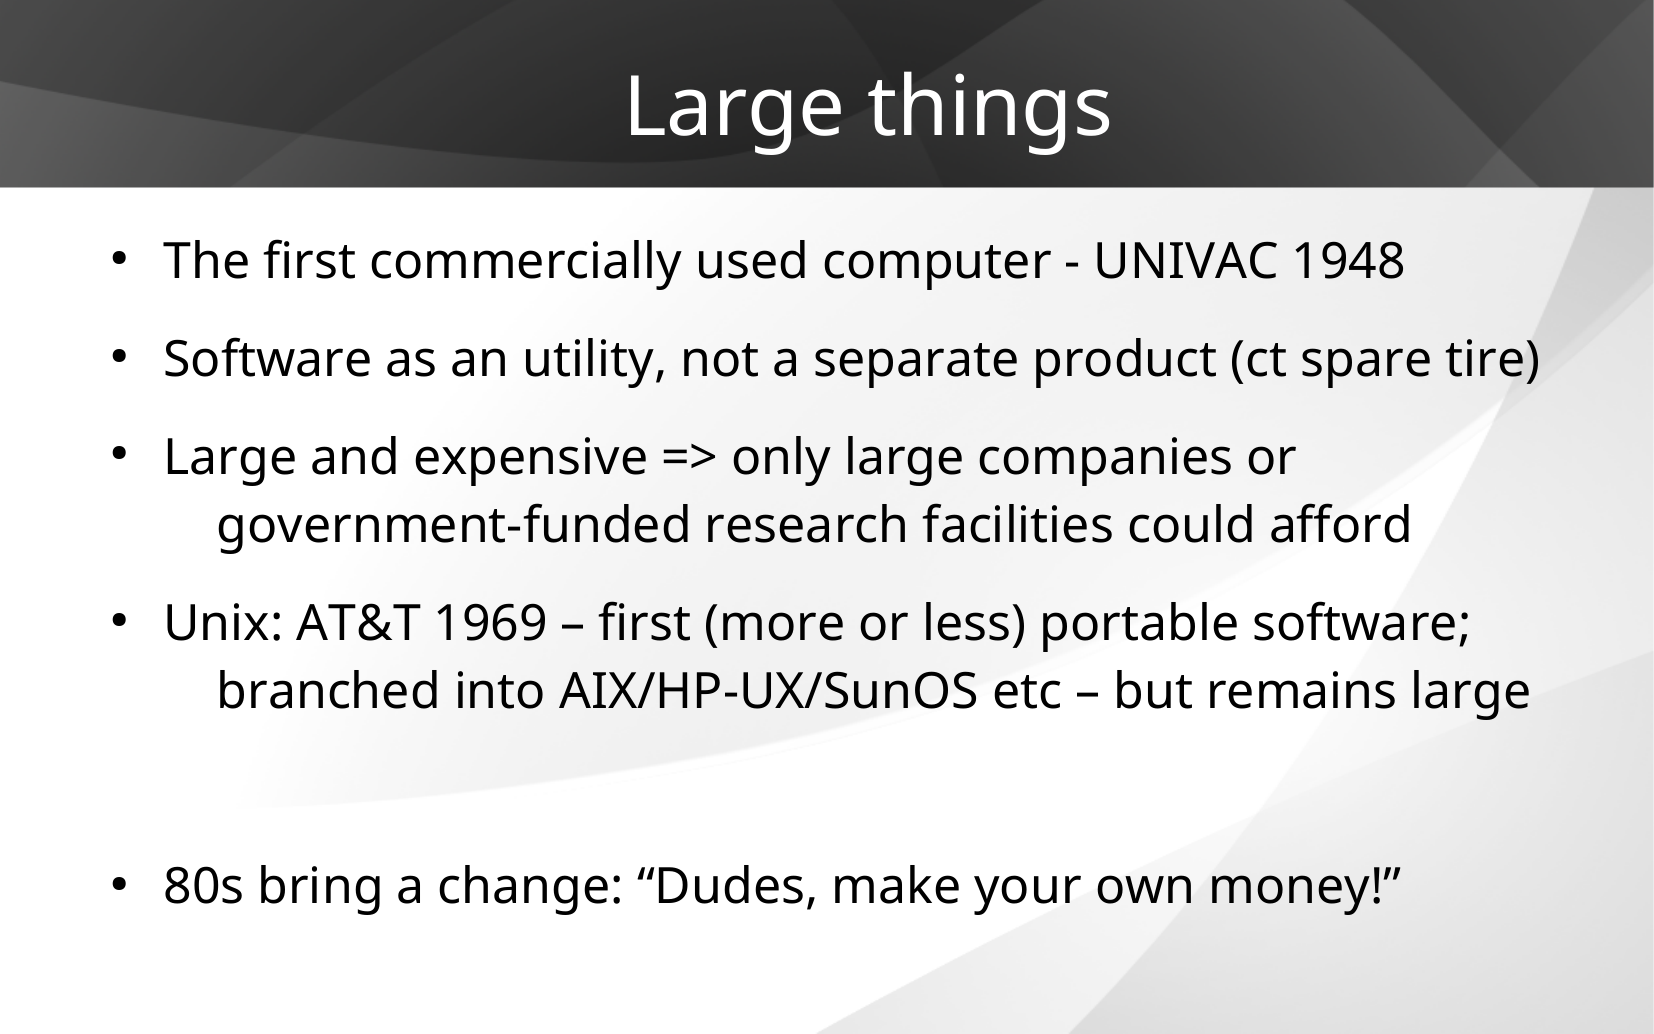

# Large things
The first commercially used computer - UNIVAC 1948
Software as an utility, not a separate product (ct spare tire)
Large and expensive => only large companies or government-funded research facilities could afford
Unix: AT&T 1969 – first (more or less) portable software; branched into AIX/HP-UX/SunOS etc – but remains large
80s bring a change: “Dudes, make your own money!”